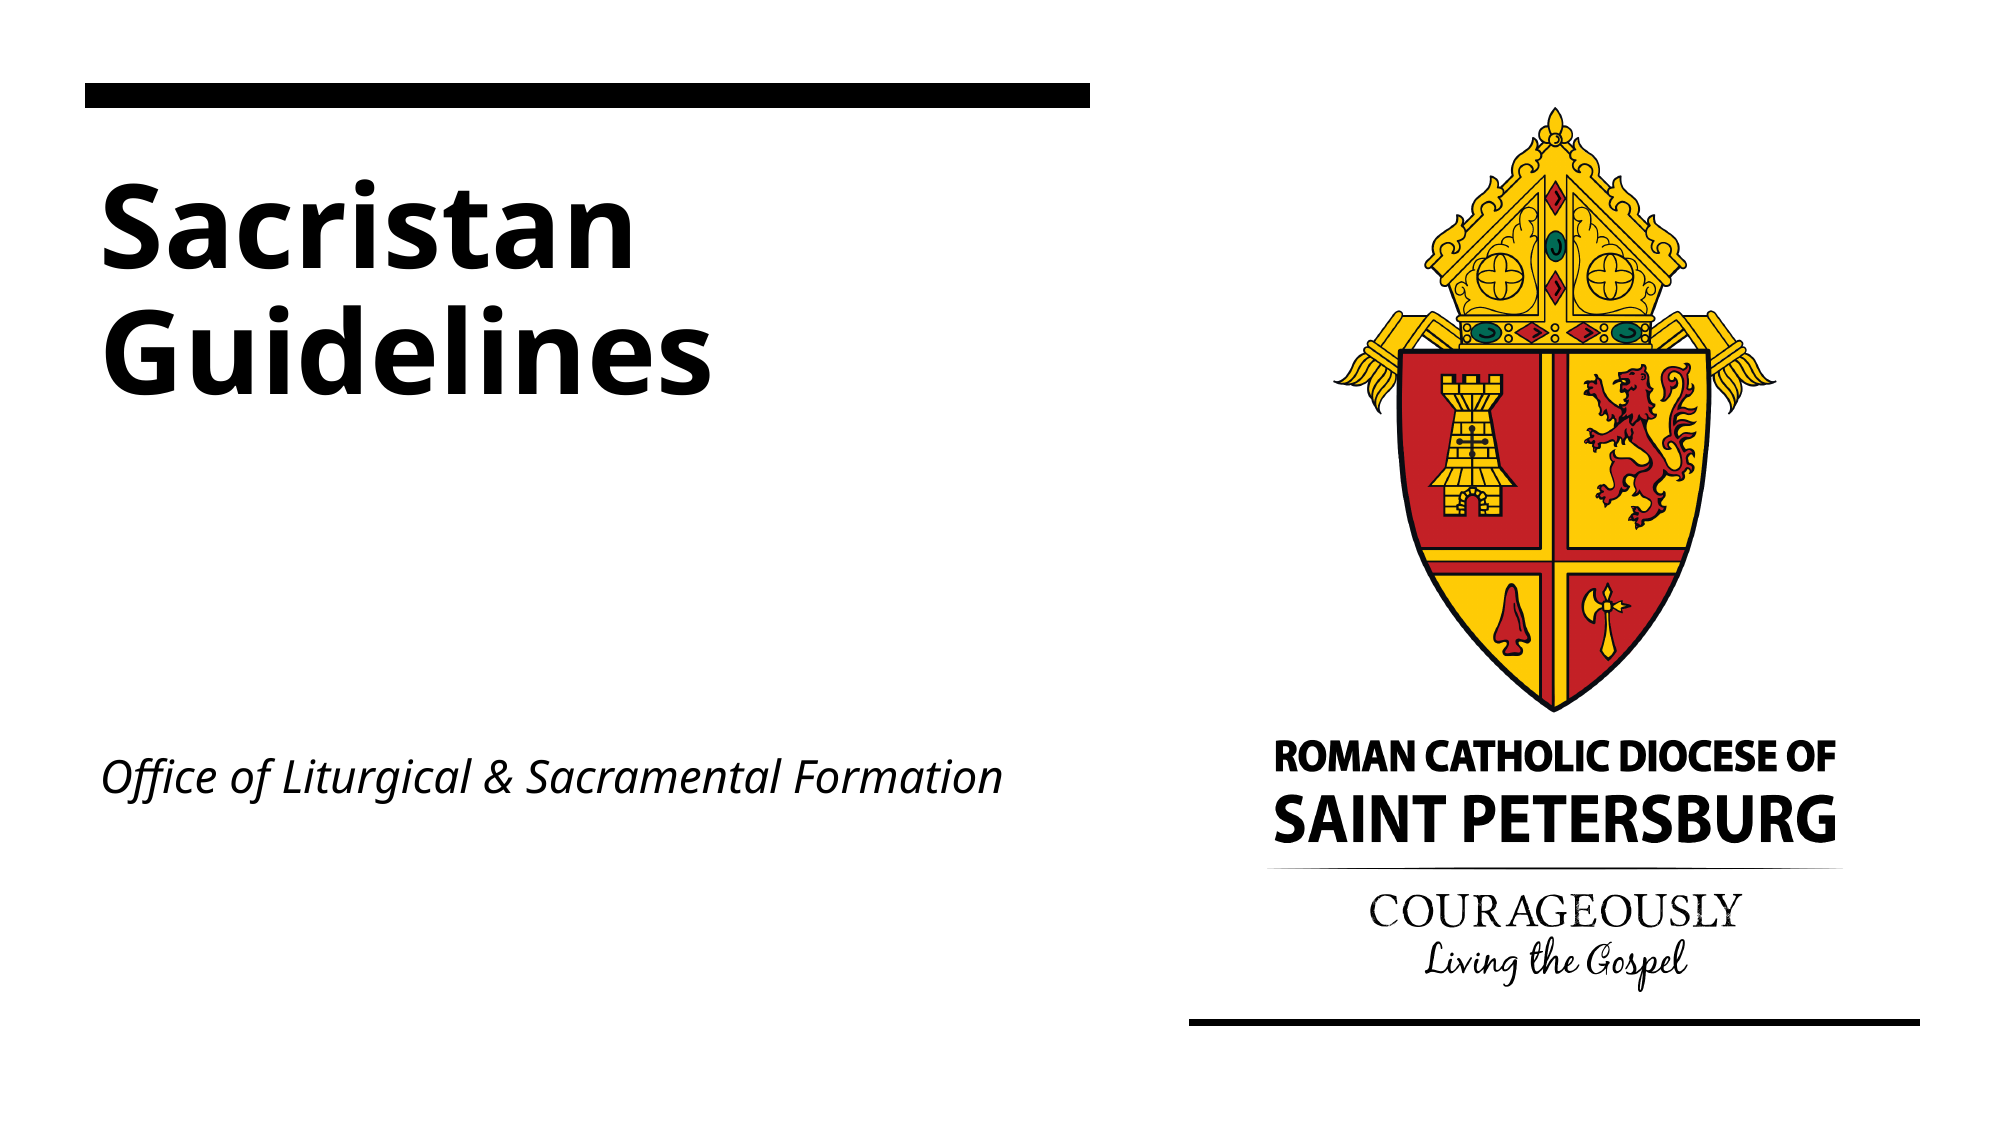

# Sacristan Guidelines
Office of Liturgical & Sacramental Formation